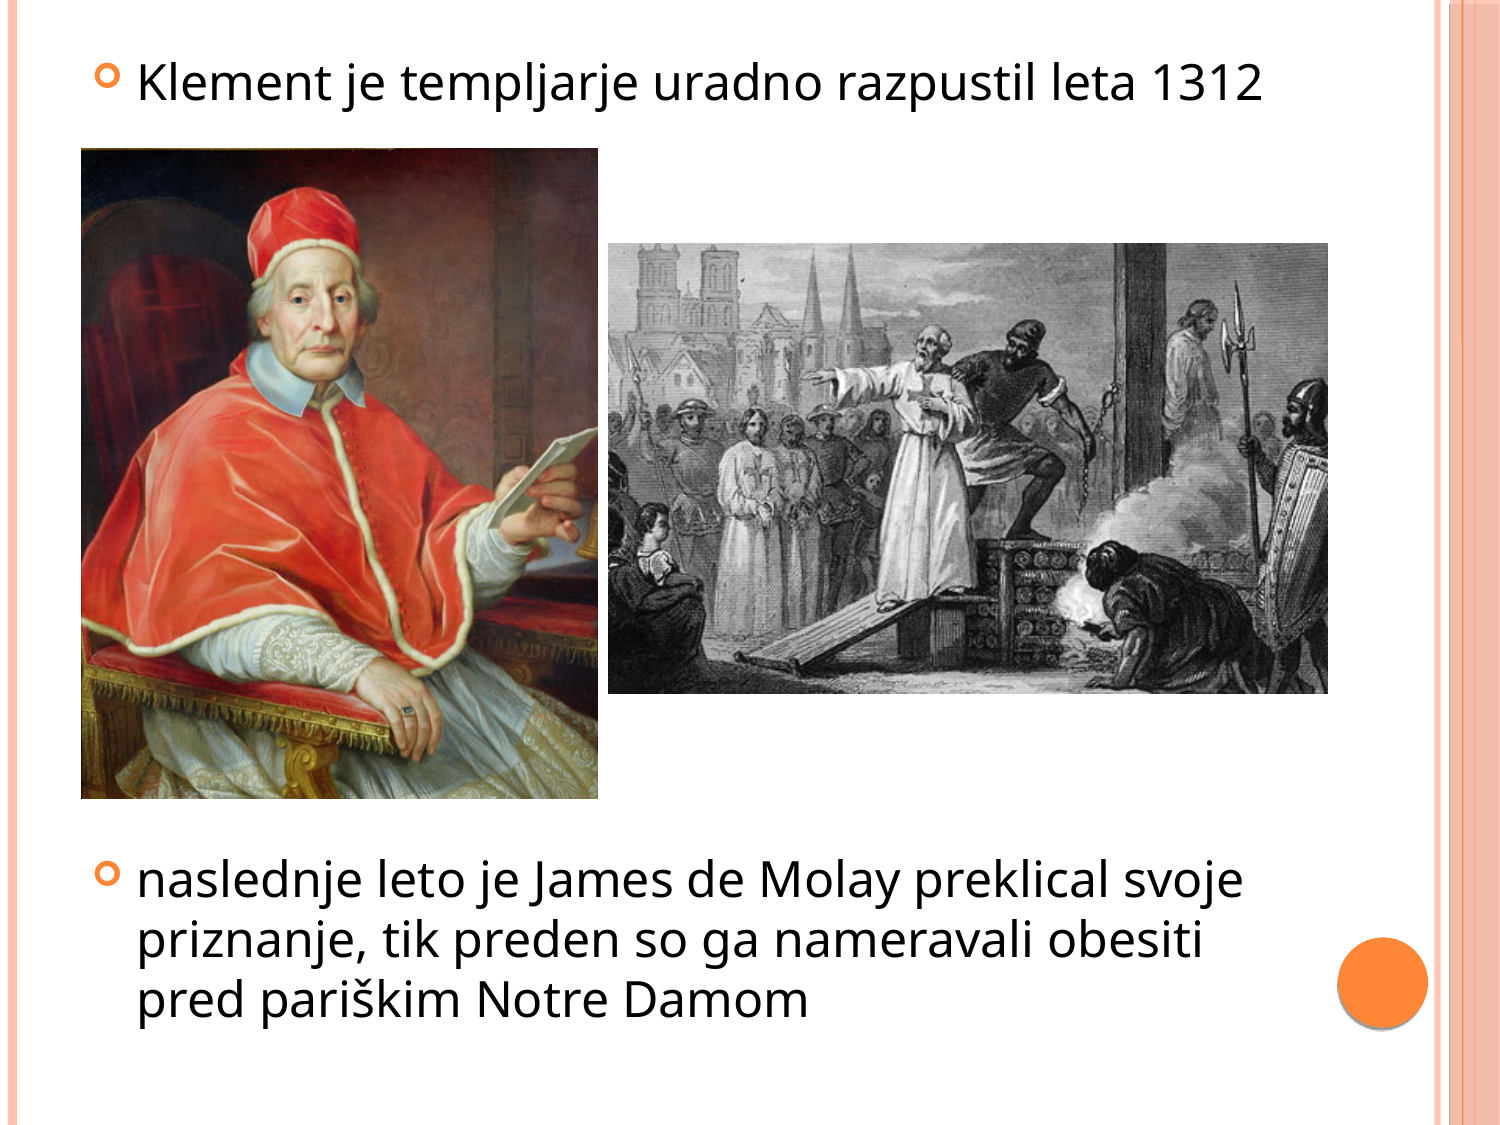

Klement je templjarje uradno razpustil leta 1312
naslednje leto je James de Molay preklical svoje priznanje, tik preden so ga nameravali obesiti pred pariškim Notre Damom
#